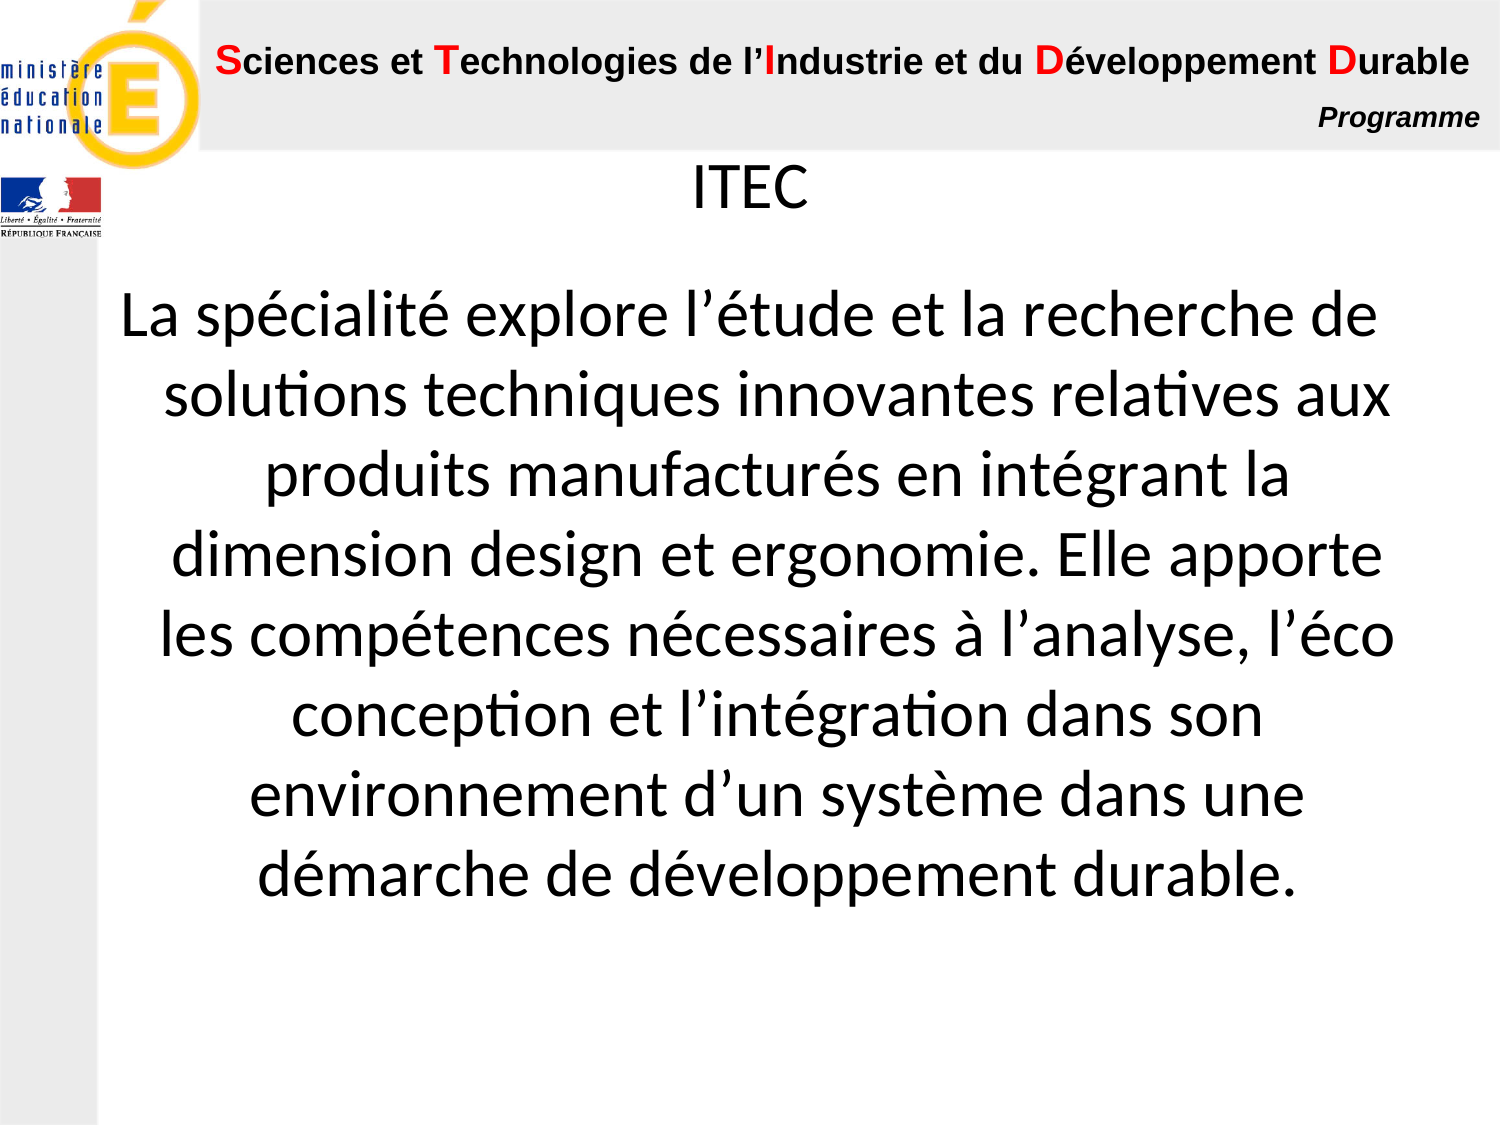

# ITEC
La spécialité explore l’étude et la recherche de solutions techniques innovantes relatives aux produits manufacturés en intégrant la dimension design et ergonomie. Elle apporte les compétences nécessaires à l’analyse, l’éco conception et l’intégration dans son environnement d’un système dans une démarche de développement durable.